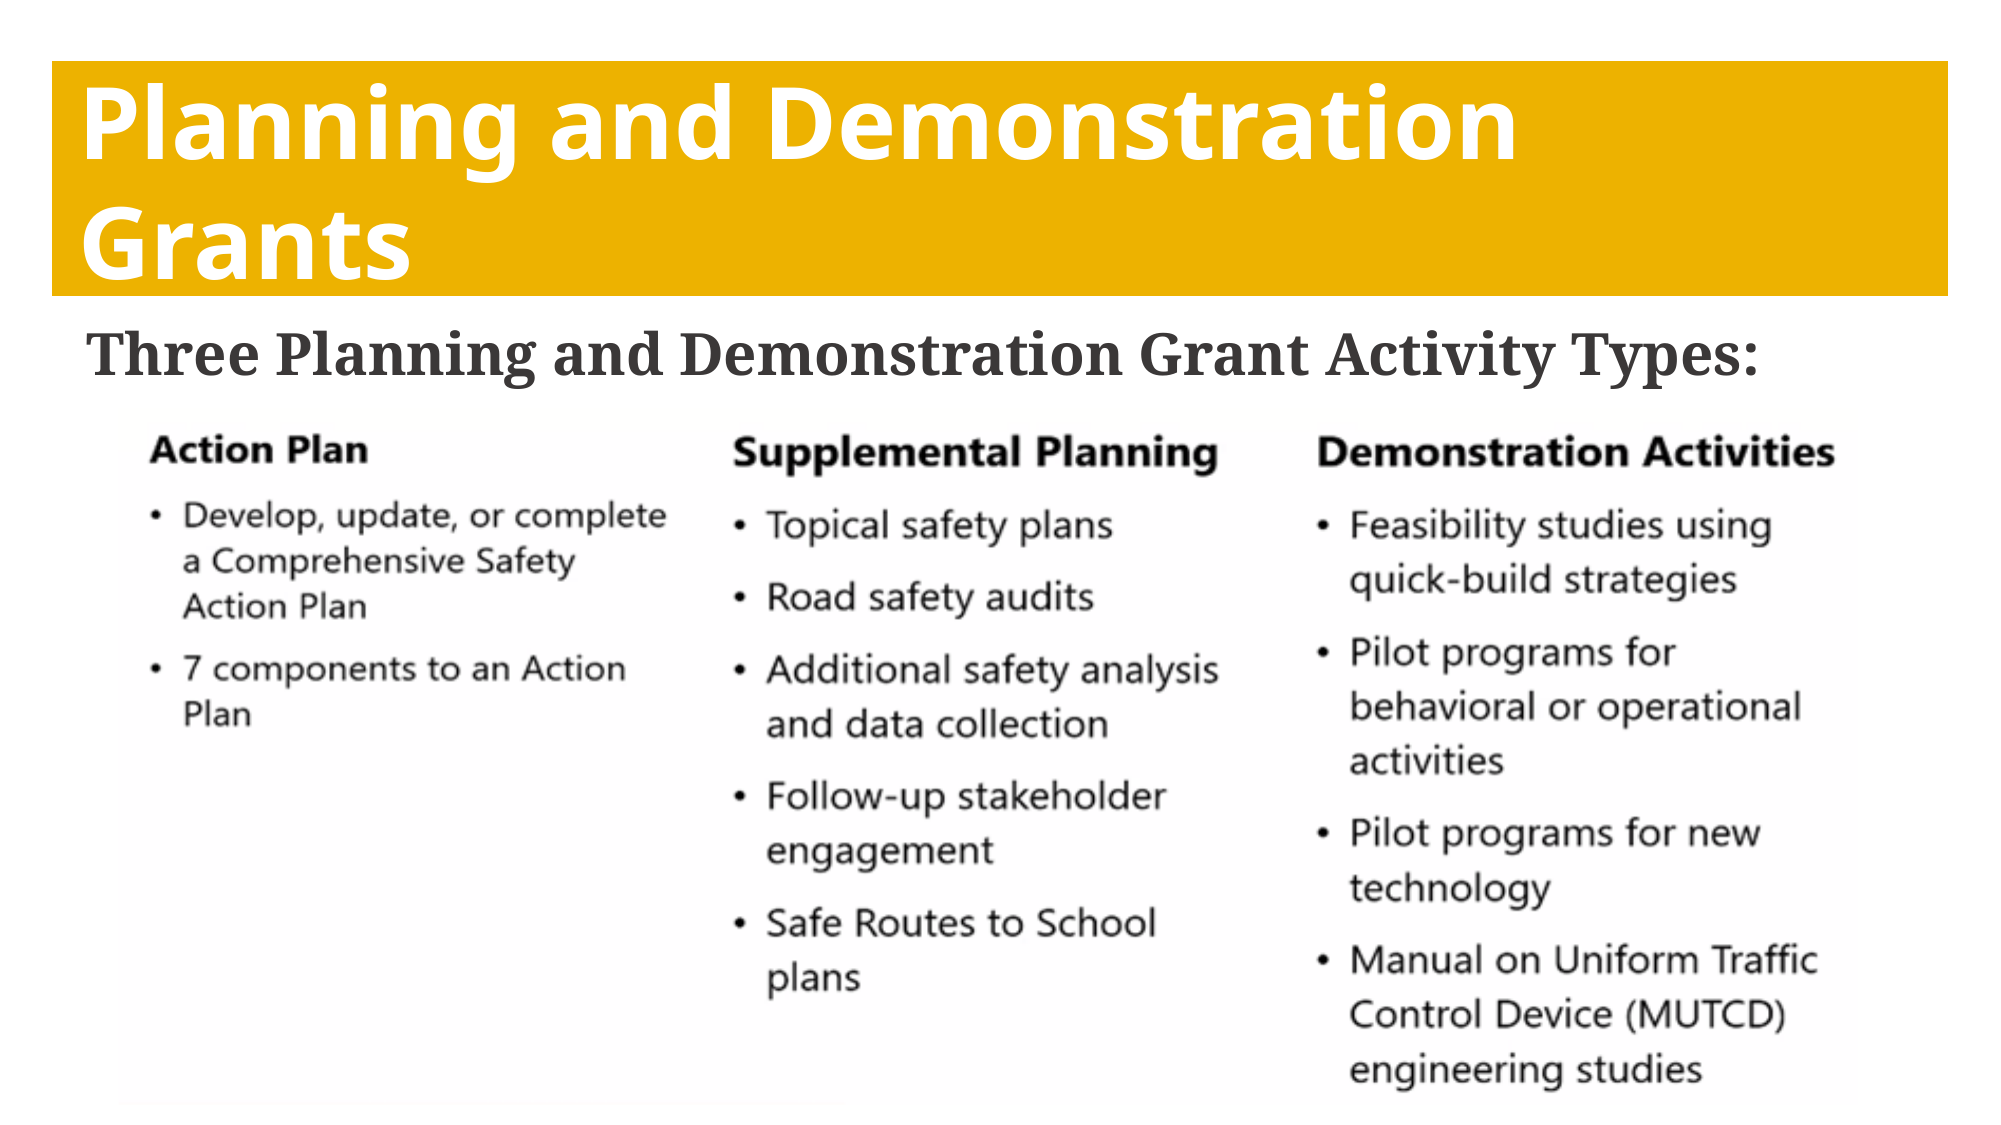

Planning and Demonstration Grants
Three Planning and Demonstration Grant Activity Types: